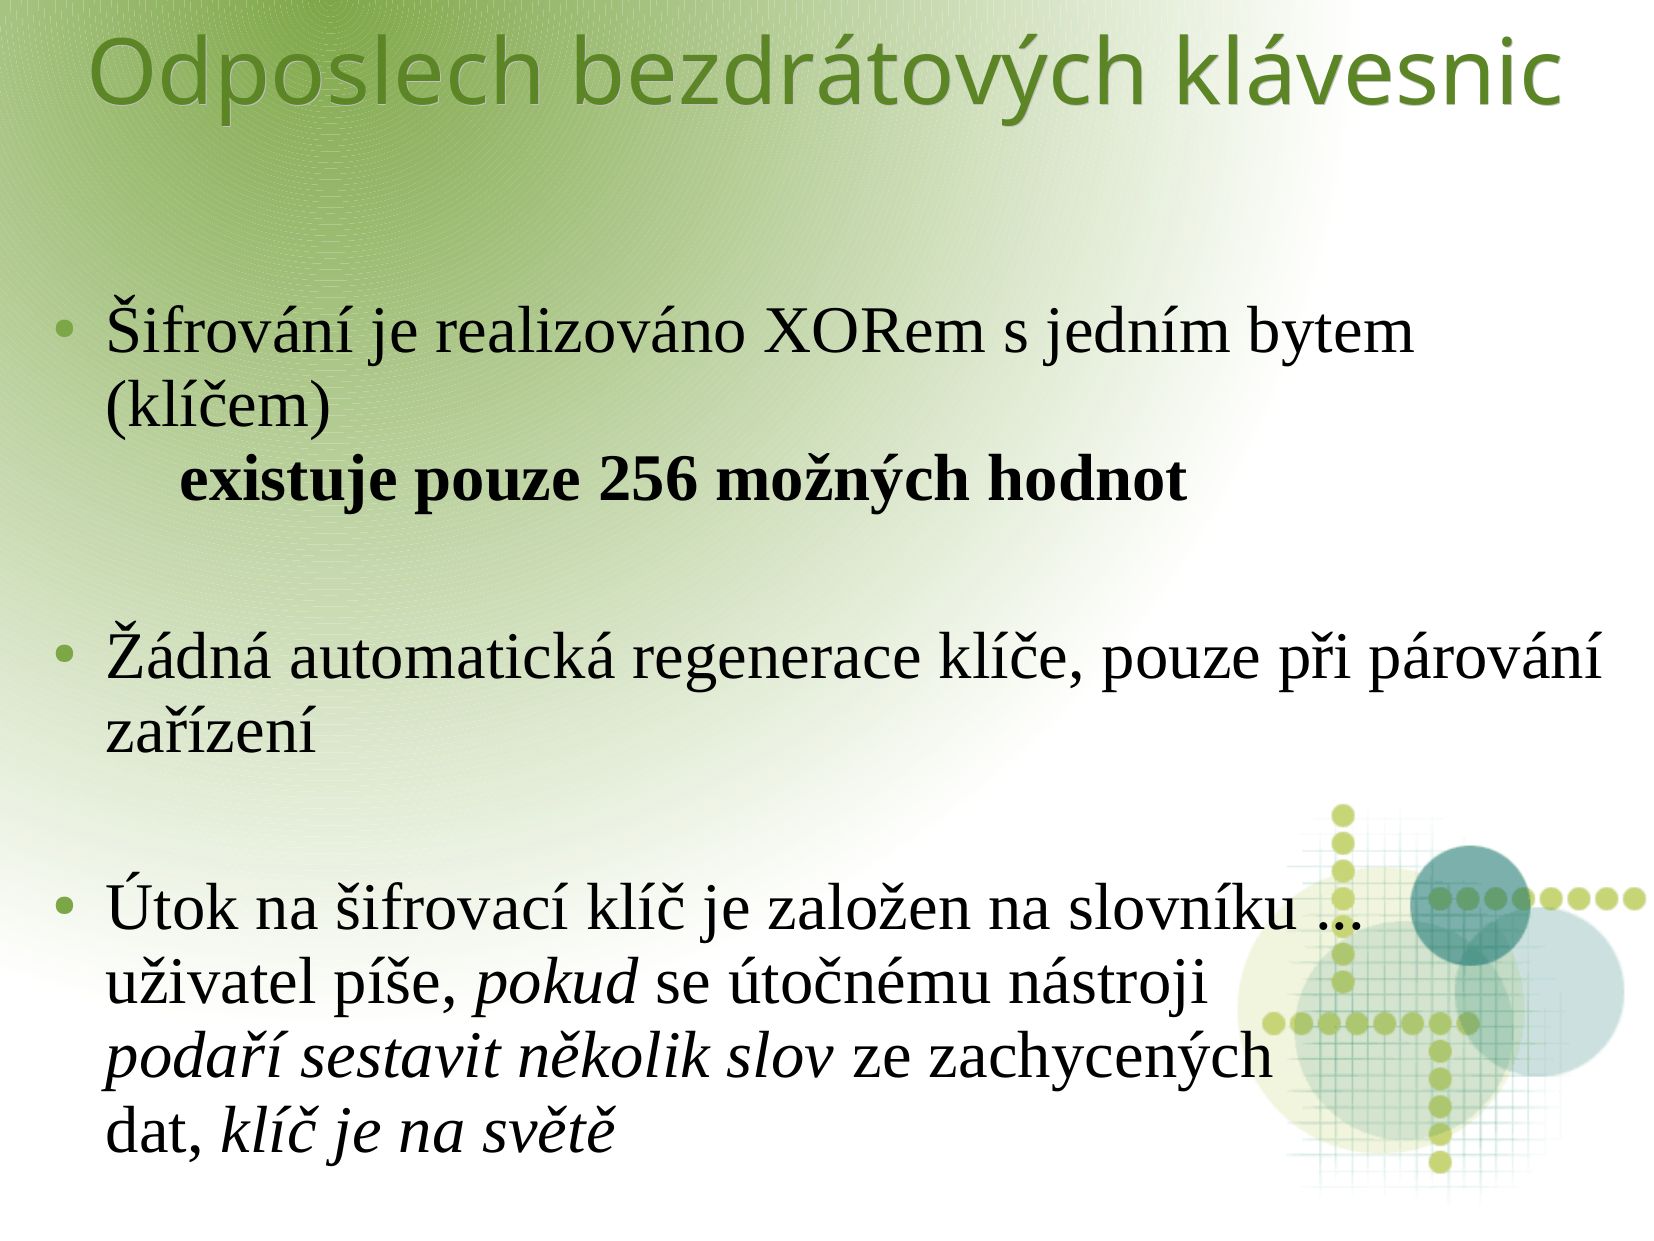

# Odposlech bezdrátových klávesnic
Šifrování je realizováno XORem s jedním bytem (klíčem)
	existuje pouze 256 možných hodnot
Žádná automatická regenerace klíče, pouze při párování zařízení
Útok na šifrovací klíč je založen na slovníku ...
uživatel píše, pokud se útočnému nástroji
podaří sestavit několik slov ze zachycených
dat, klíč je na světě